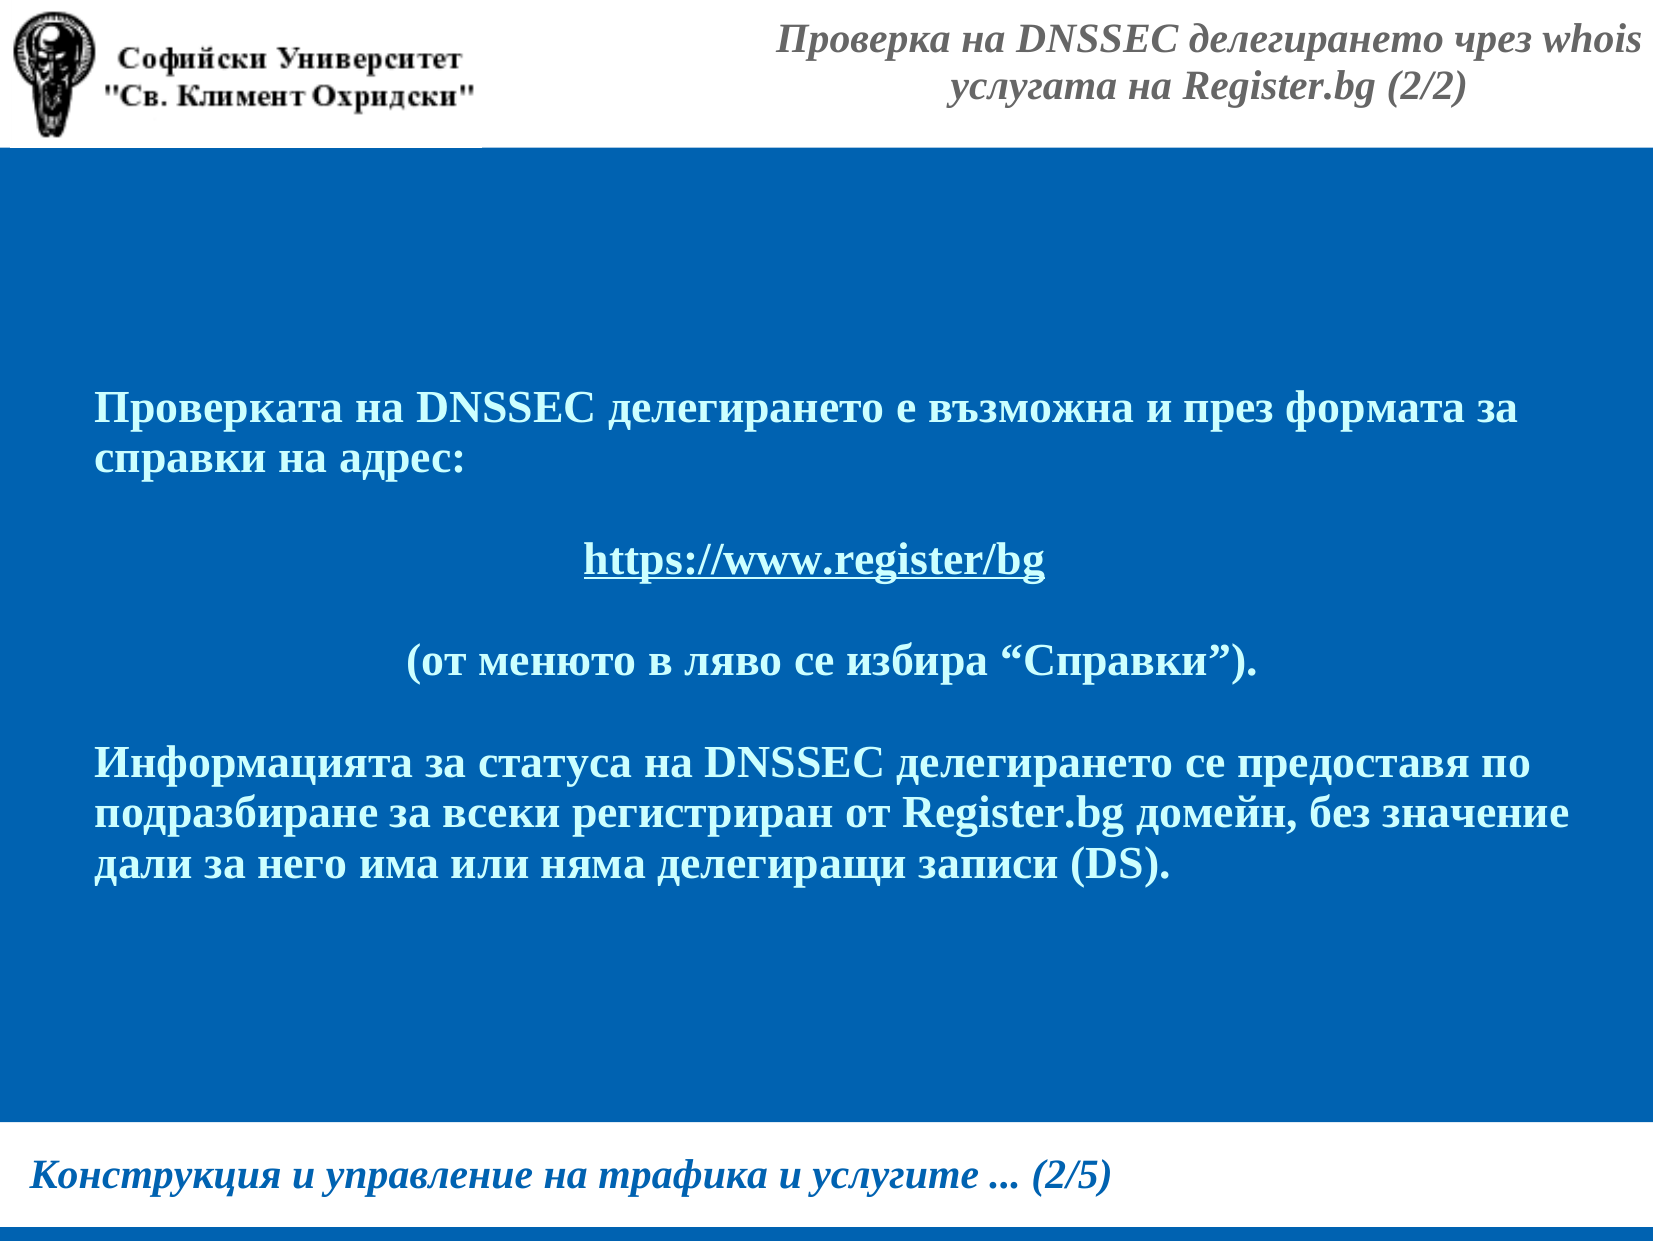

# Проверка на DNSSEC делегирането чрез whois услугата на Register.bg (2/2)
Проверката на DNSSEC делегирането е възможна и през формата за справки на адрес:
https://www.register/bg
(от менюто в ляво се избира “Справки”).
Информацията за статуса на DNSSEC делегирането се предоставя по подразбиране за всеки регистриран от Register.bg домейн, без значение дали за него има или няма делегиращи записи (DS).
Конструкция и управление на трафика и услугите ... (2/5)